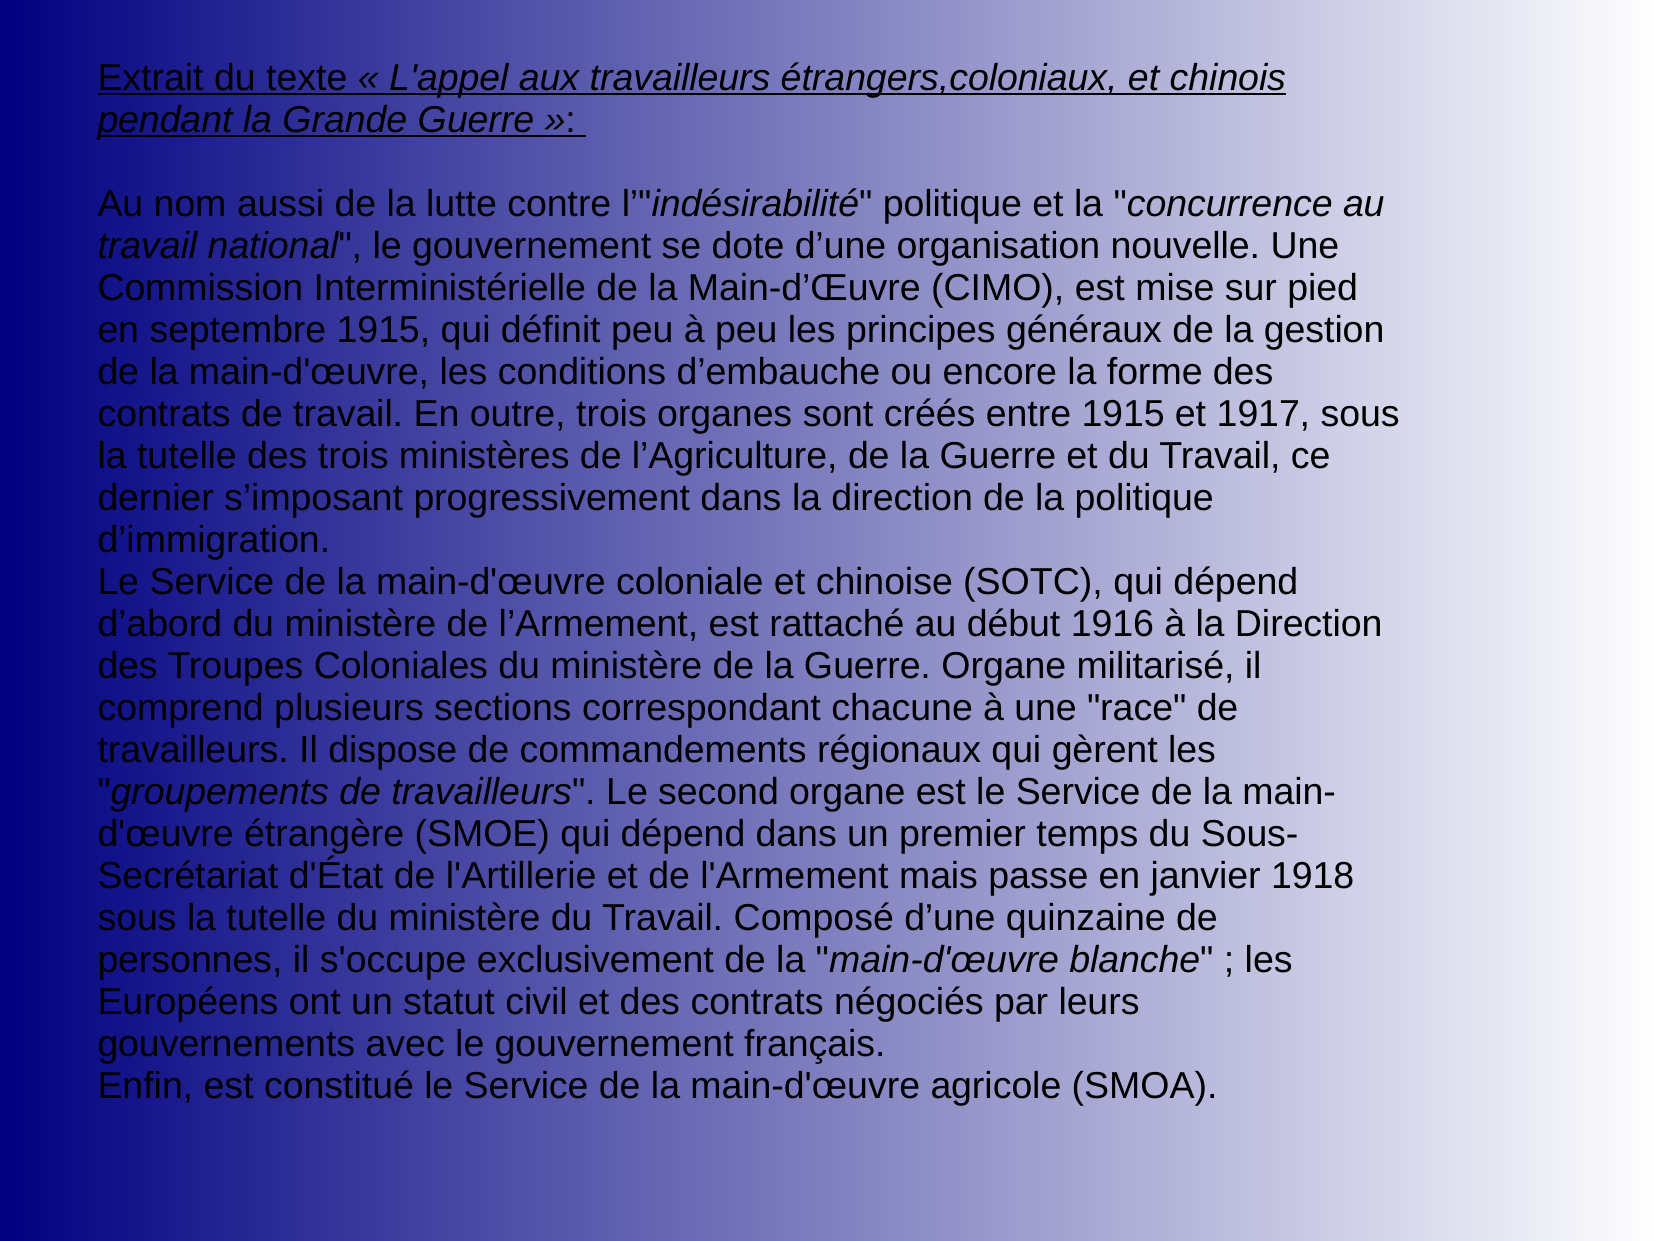

Extrait du texte « L'appel aux travailleurs étrangers,coloniaux, et chinois pendant la Grande Guerre »:
Au nom aussi de la lutte contre l’"indésirabilité" politique et la "concurrence au travail national", le gouvernement se dote d’une organisation nouvelle. Une Commission Interministérielle de la Main-d’Œuvre (CIMO), est mise sur pied en septembre 1915, qui définit peu à peu les principes généraux de la gestion de la main-d'œuvre, les conditions d’embauche ou encore la forme des contrats de travail. En outre, trois organes sont créés entre 1915 et 1917, sous la tutelle des trois ministères de l’Agriculture, de la Guerre et du Travail, ce dernier s’imposant progressivement dans la direction de la politique d’immigration.
Le Service de la main-d'œuvre coloniale et chinoise (SOTC), qui dépend d’abord du ministère de l’Armement, est rattaché au début 1916 à la Direction des Troupes Coloniales du ministère de la Guerre. Organe militarisé, il comprend plusieurs sections correspondant chacune à une "race" de travailleurs. Il dispose de commandements régionaux qui gèrent les "groupements de travailleurs". Le second organe est le Service de la main-d'œuvre étrangère (SMOE) qui dépend dans un premier temps du Sous-Secrétariat d'État de l'Artillerie et de l'Armement mais passe en janvier 1918 sous la tutelle du ministère du Travail. Composé d’une quinzaine de personnes, il s'occupe exclusivement de la "main-d'œuvre blanche" ; les Européens ont un statut civil et des contrats négociés par leurs gouvernements avec le gouvernement français.
Enfin, est constitué le Service de la main-d'œuvre agricole (SMOA).